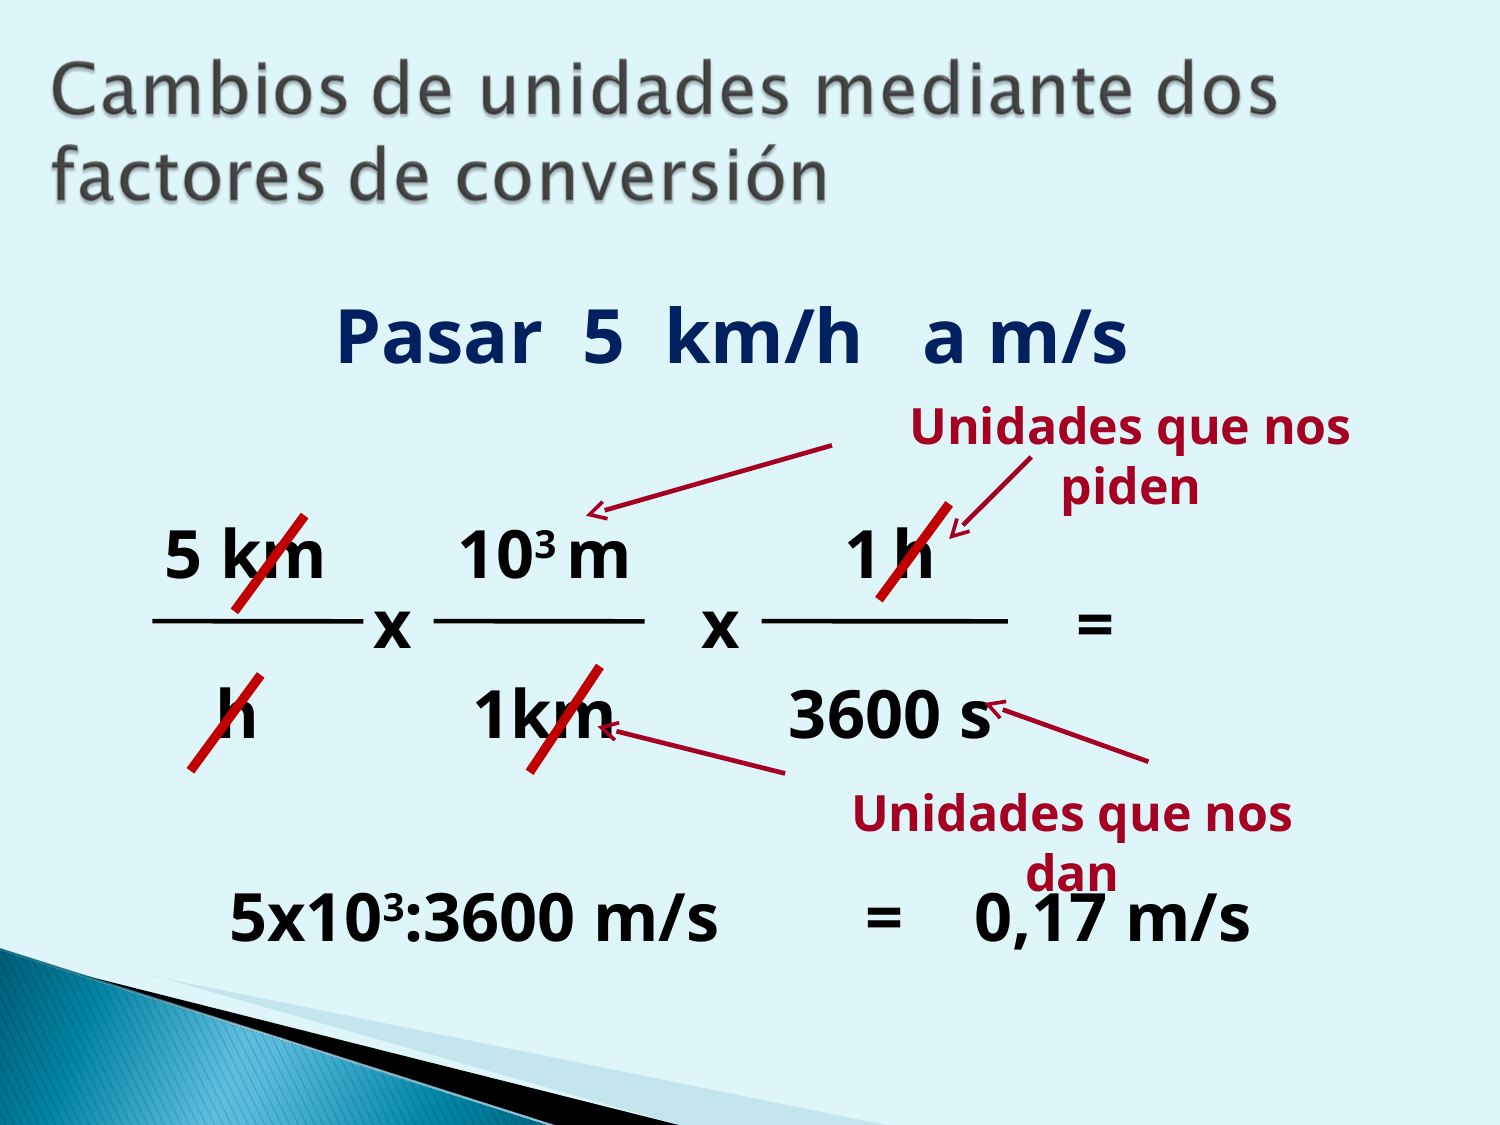

Pasar 5 km/h a m/s
Unidades que nos piden
5 km
h
103 m
1km
1 h
3600 s
x
x
=
Unidades que nos dan
5x103:3600 m/s
=
0,17 m/s